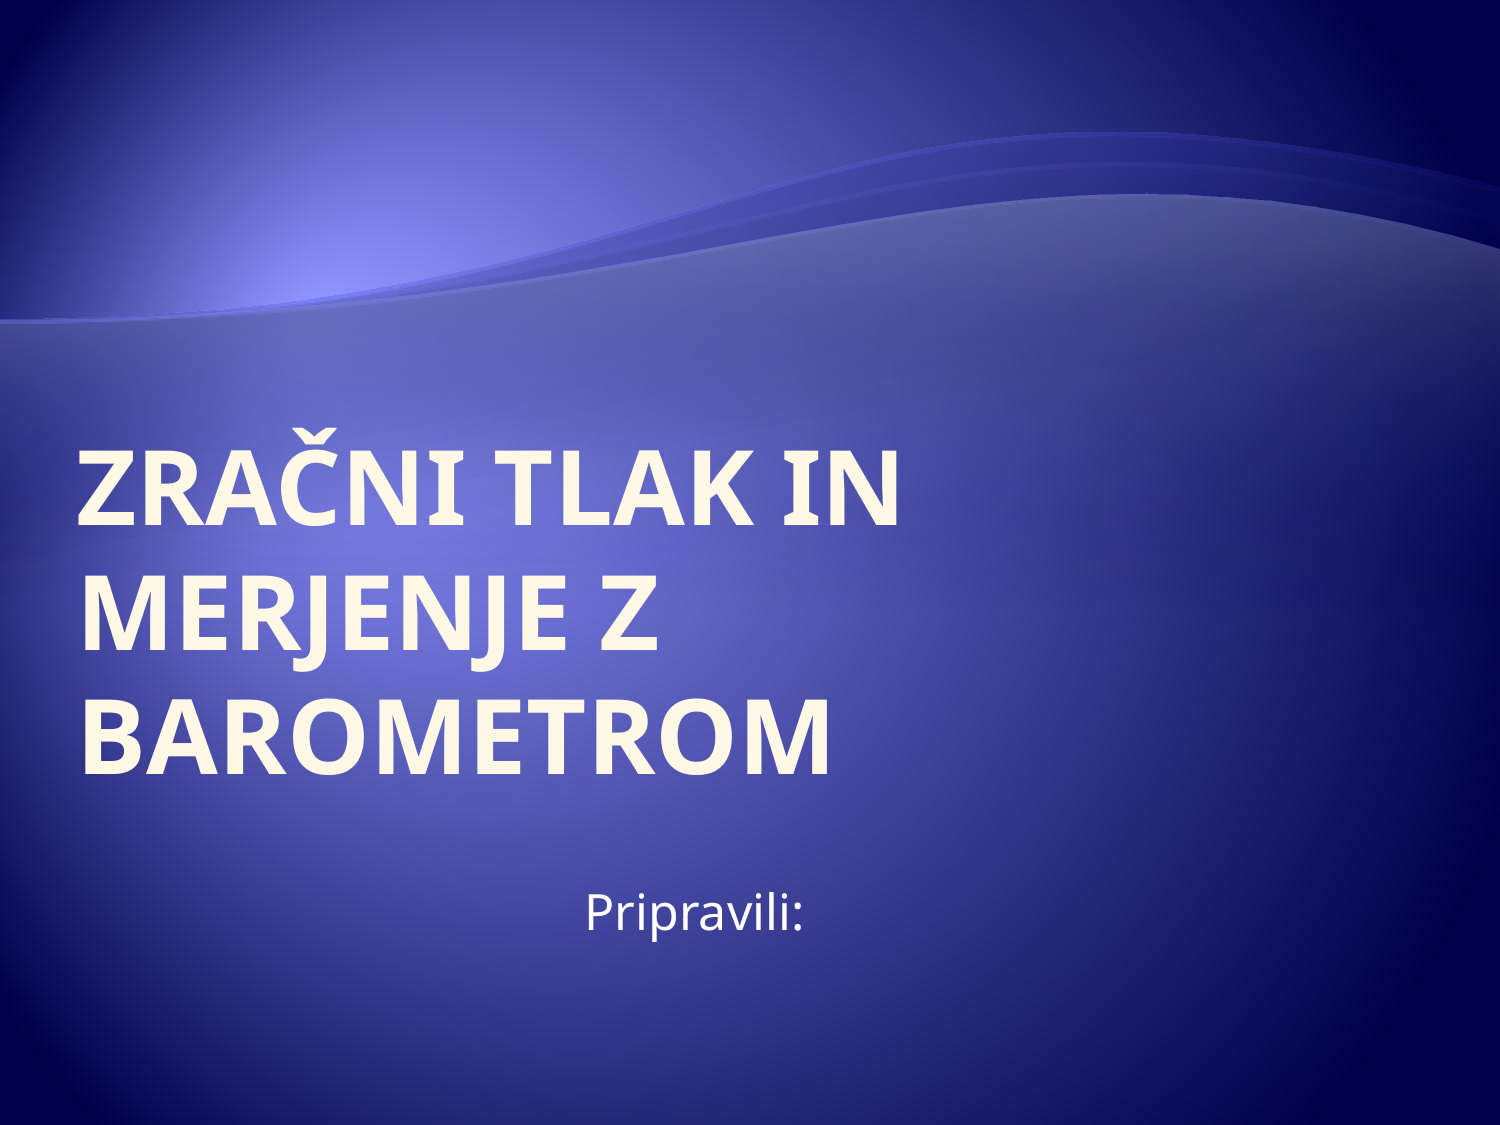

# ZRAČNI TLAK IN MERJENJe Z BAROMETROM
Pripravili: